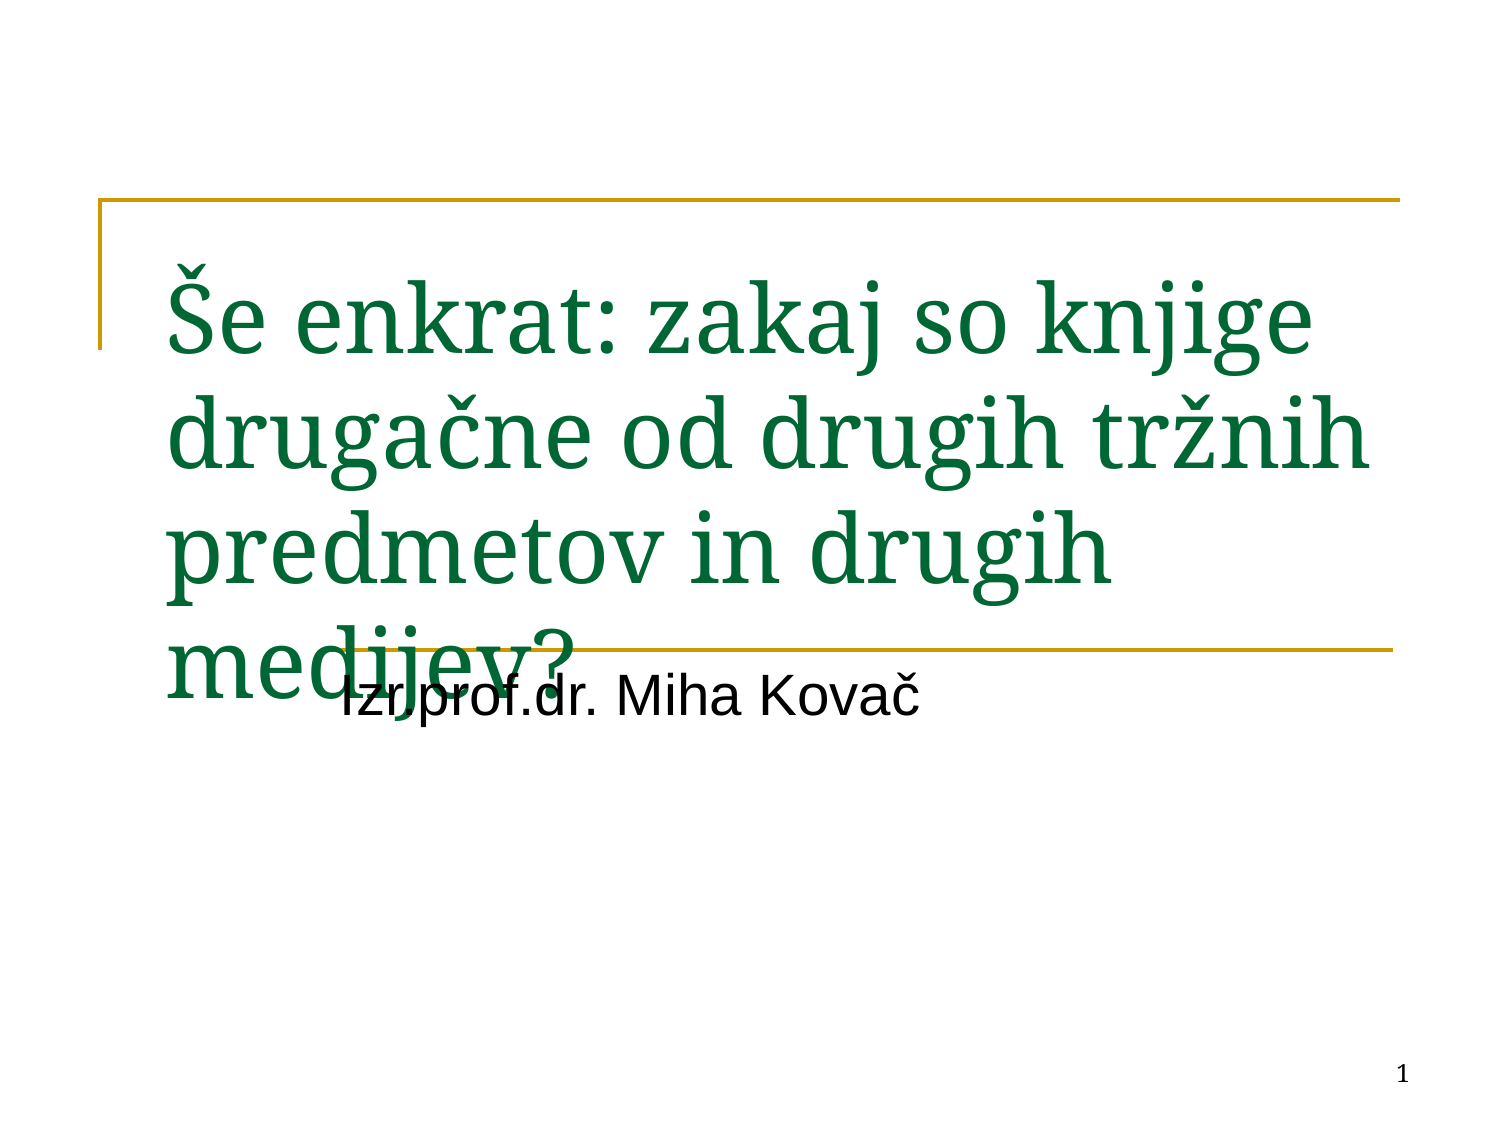

# Še enkrat: zakaj so knjige drugačne od drugih tržnih predmetov in drugih medijev?
Izr.prof.dr. Miha Kovač